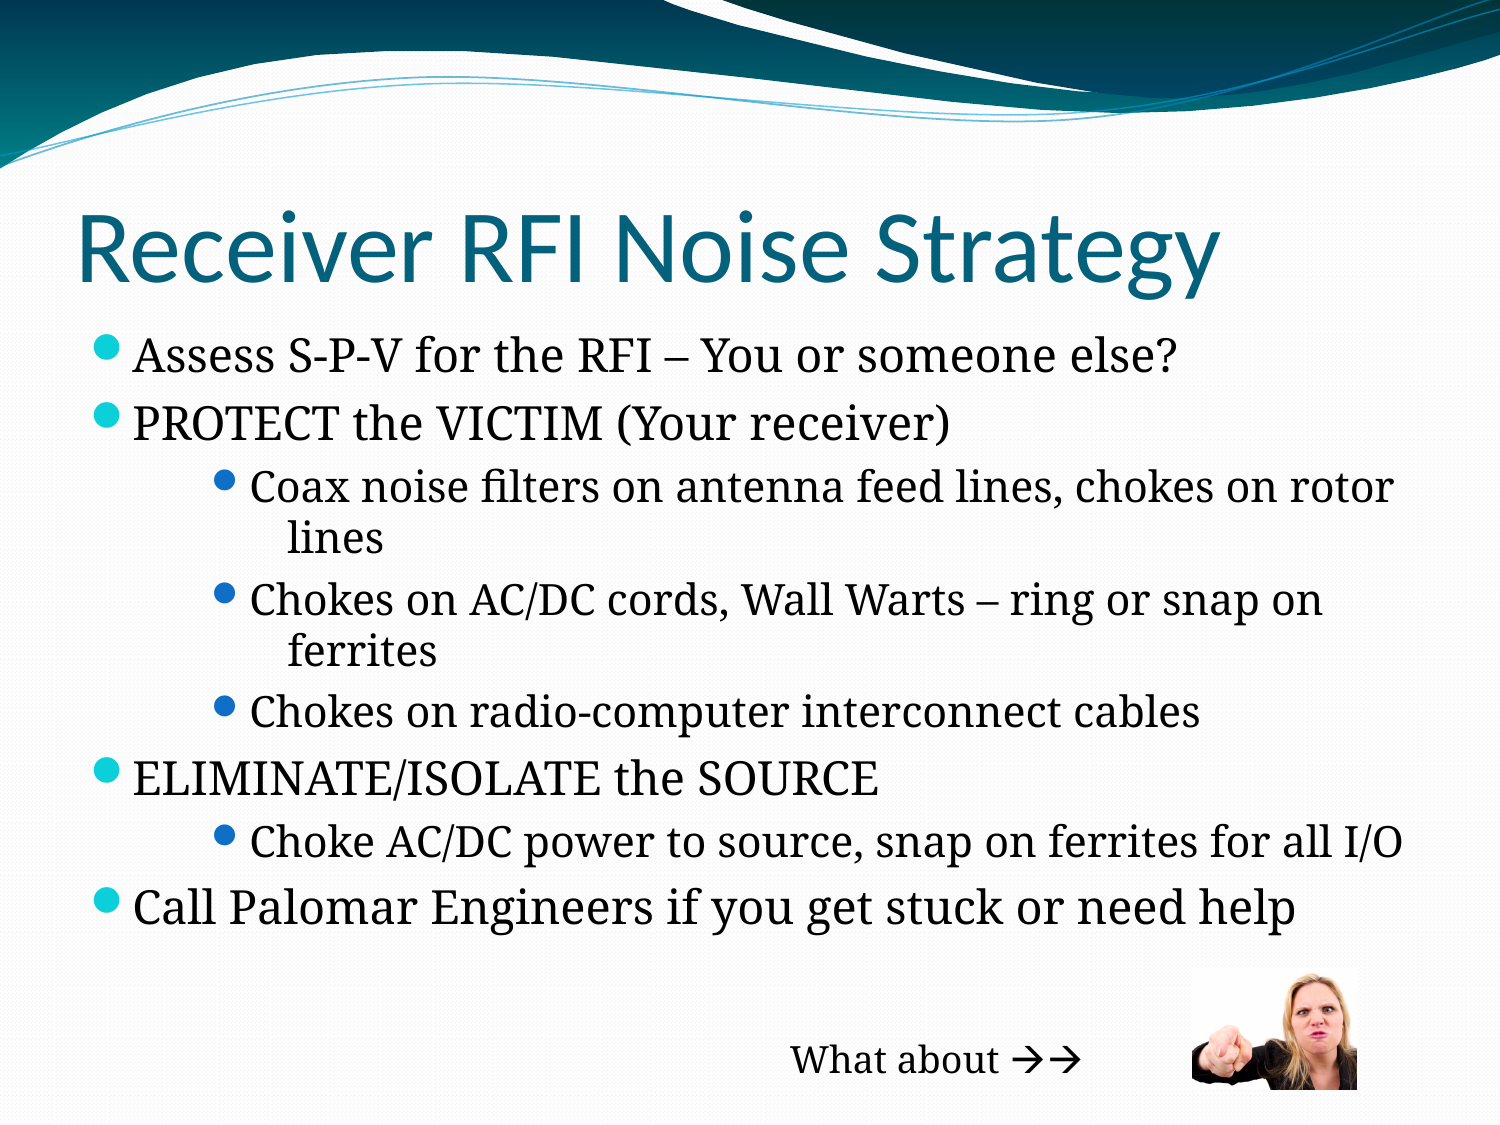

# Receiver RFI Noise Strategy
Assess S-P-V for the RFI – You or someone else?
PROTECT the VICTIM (Your receiver)
Coax noise filters on antenna feed lines, chokes on rotor lines
Chokes on AC/DC cords, Wall Warts – ring or snap on ferrites
Chokes on radio-computer interconnect cables
ELIMINATE/ISOLATE the SOURCE
Choke AC/DC power to source, snap on ferrites for all I/O
Call Palomar Engineers if you get stuck or need help
What about 